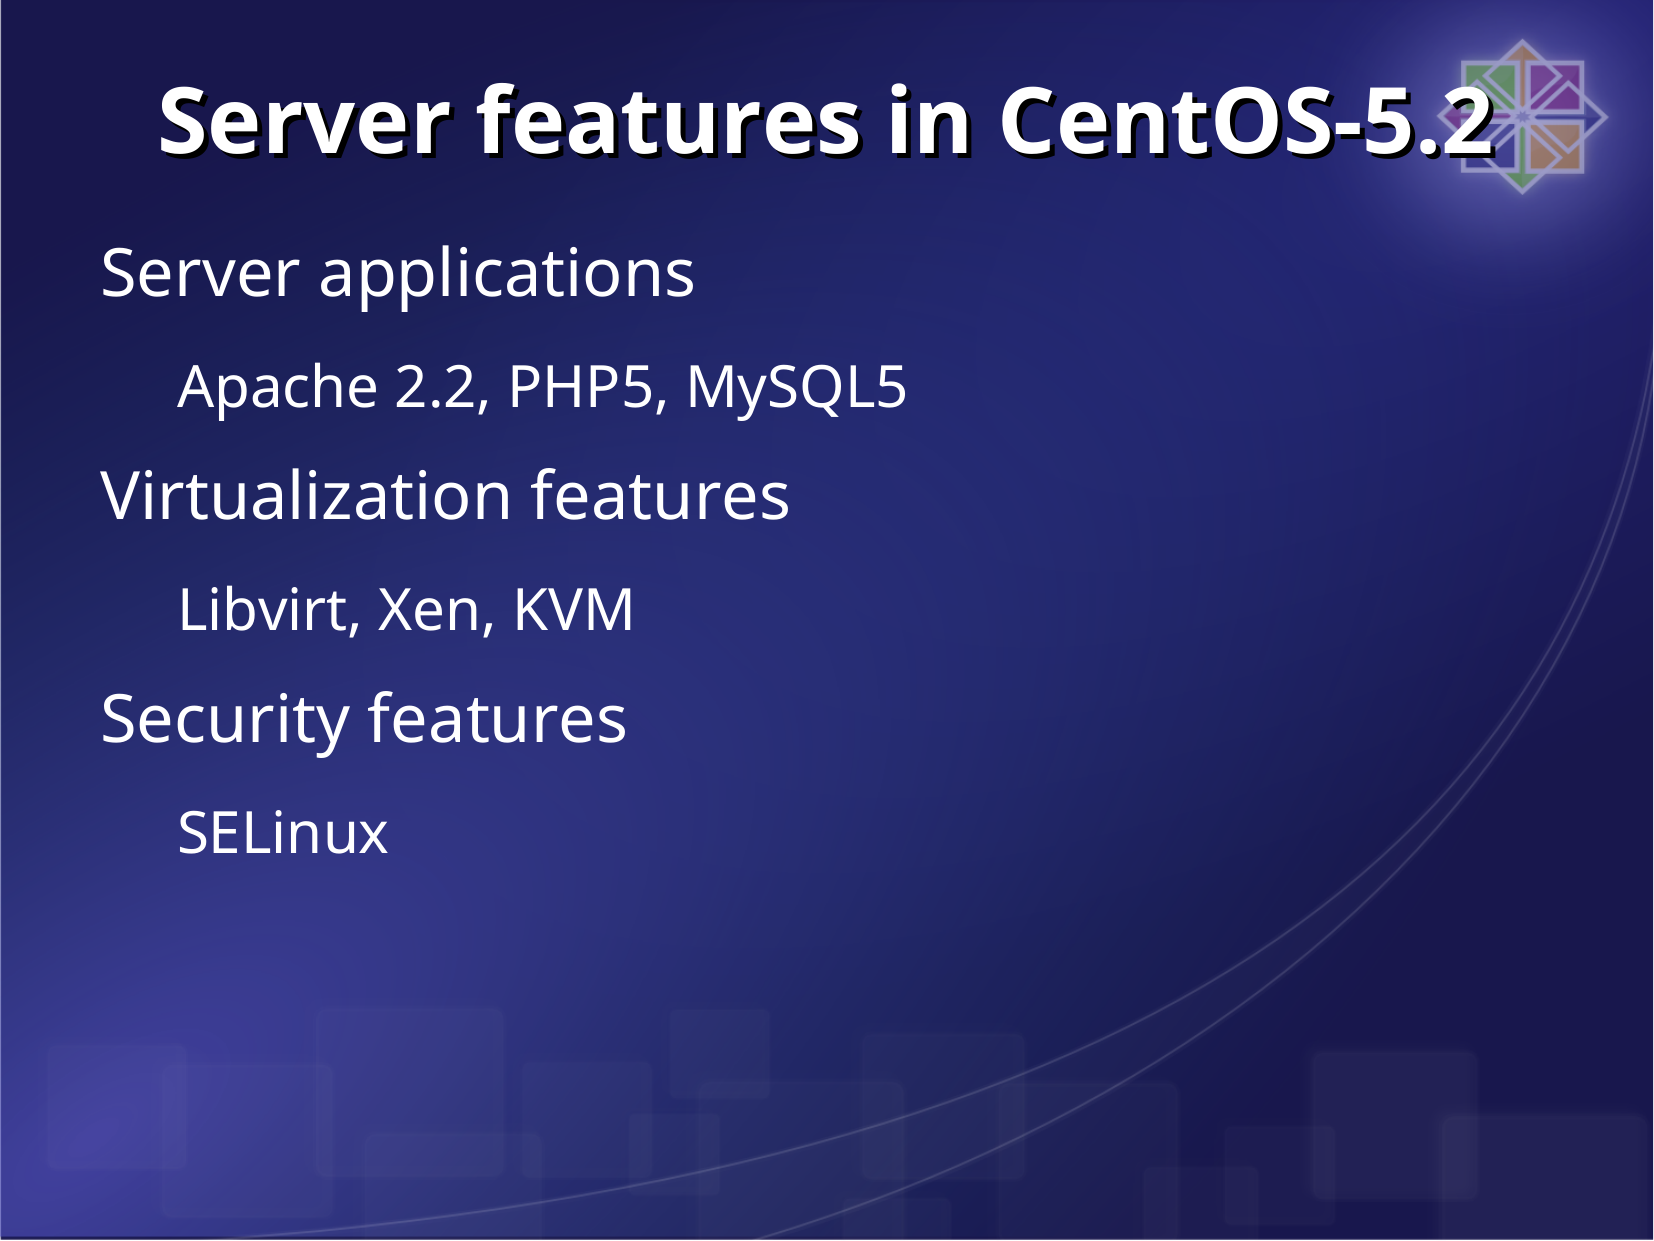

# Server features in CentOS-5.2
Server applications
Apache 2.2, PHP5, MySQL5
Virtualization features
Libvirt, Xen, KVM
Security features
SELinux